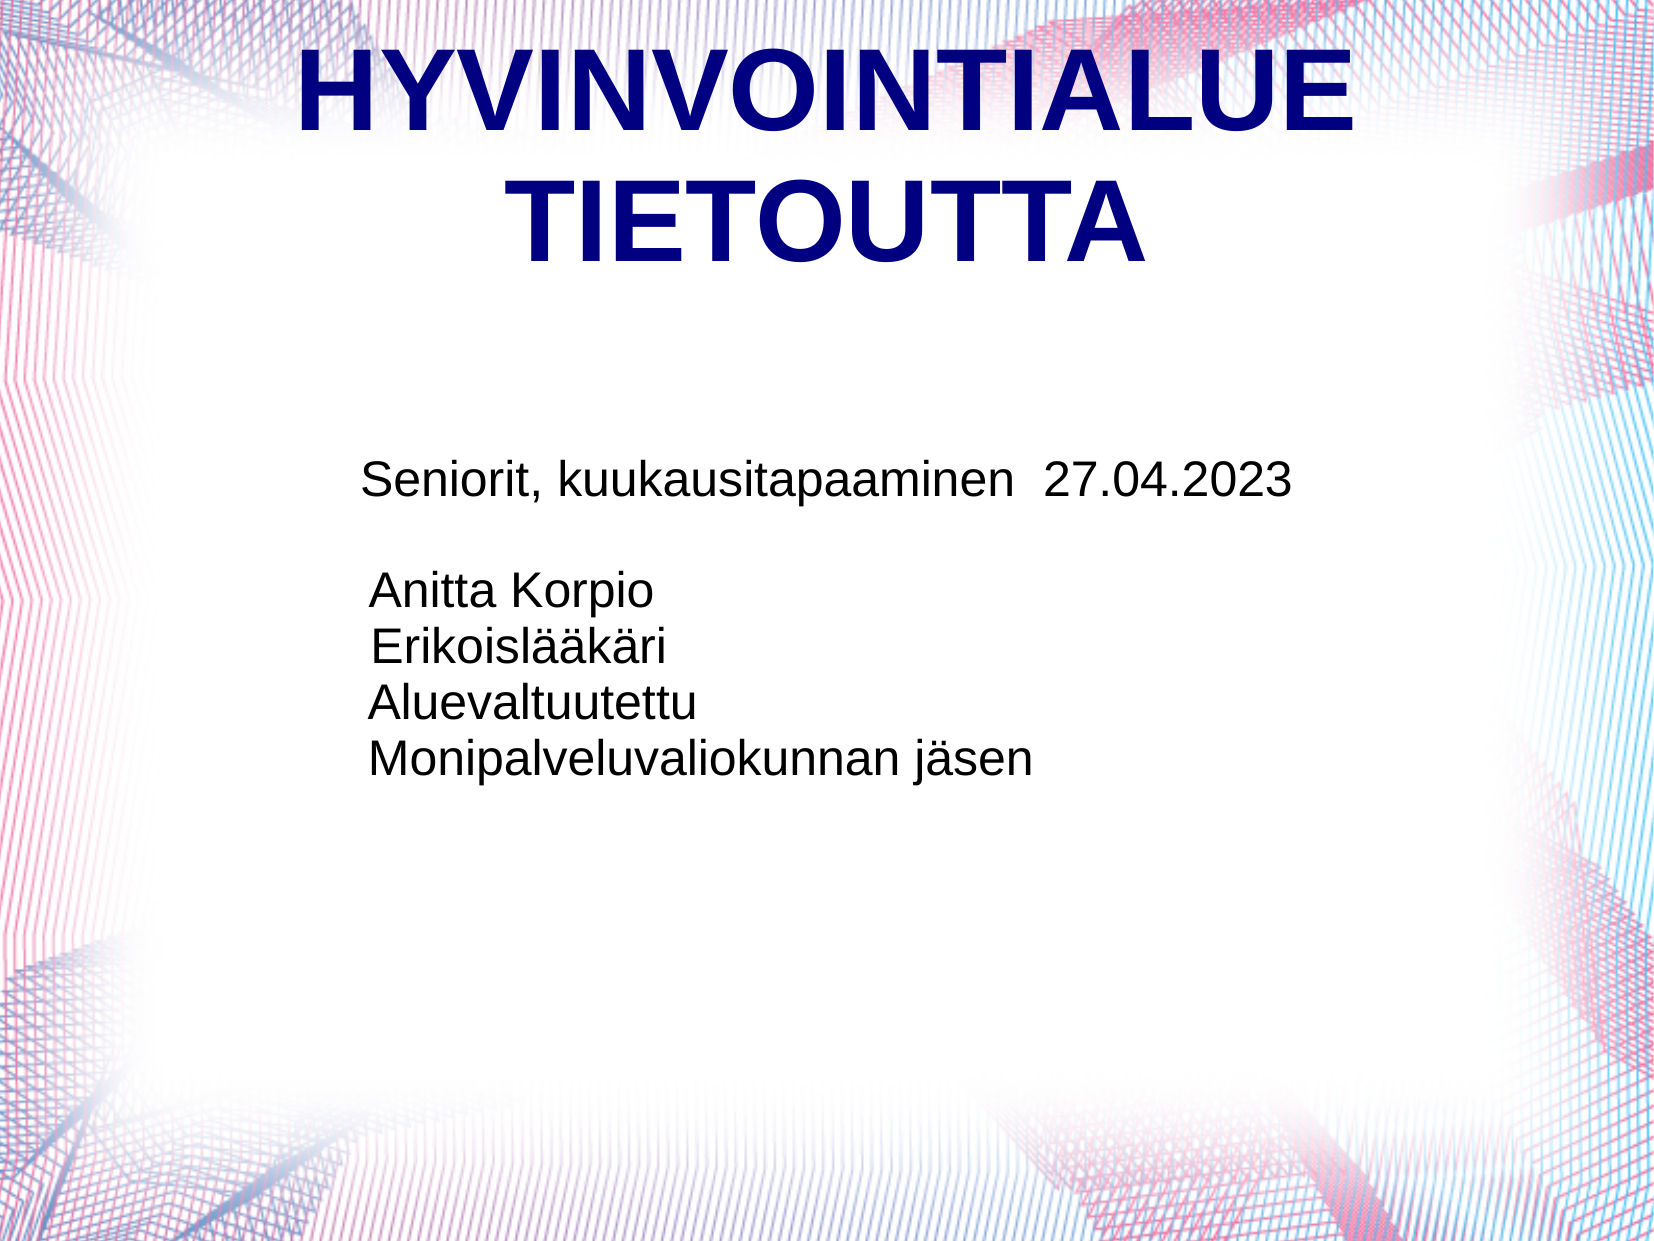

# HYVINVOINTIALUE TIETOUTTA
Seniorit, kuukausitapaaminen 27.04.2023
 Anitta Korpio
Erikoislääkäri
 Aluevaltuutettu
 Monipalveluvaliokunnan jäsen